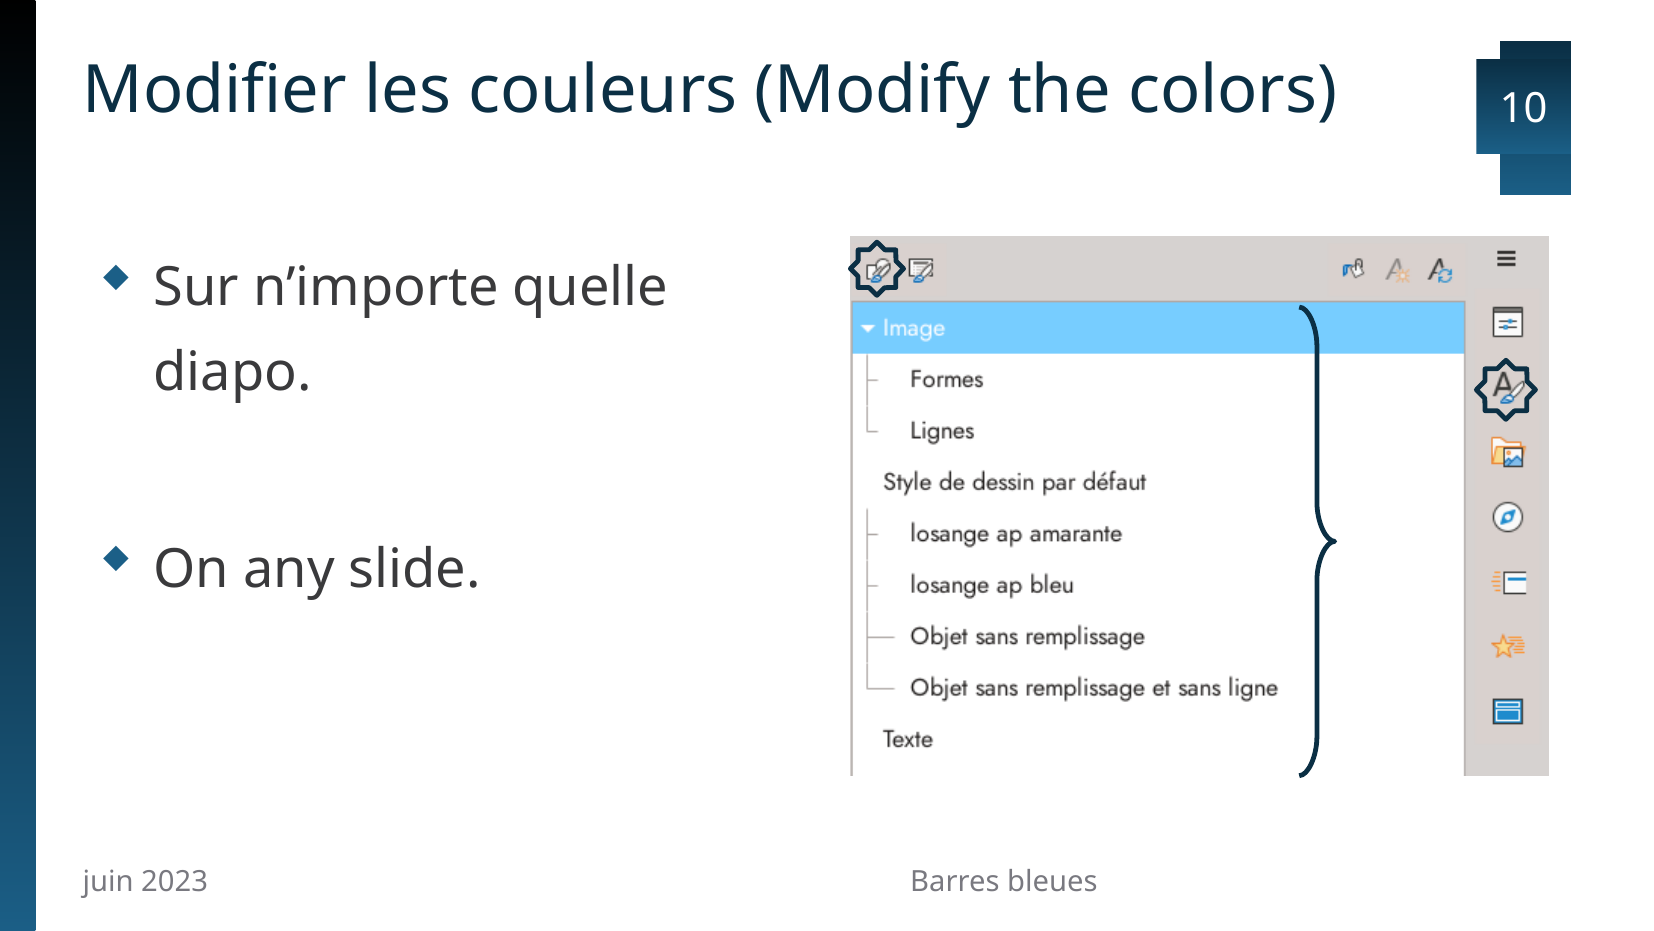

# Modifier les couleurs (Modify the colors)
Sur n’importe quelle diapo.
On any slide.
juin 2023
Barres bleues